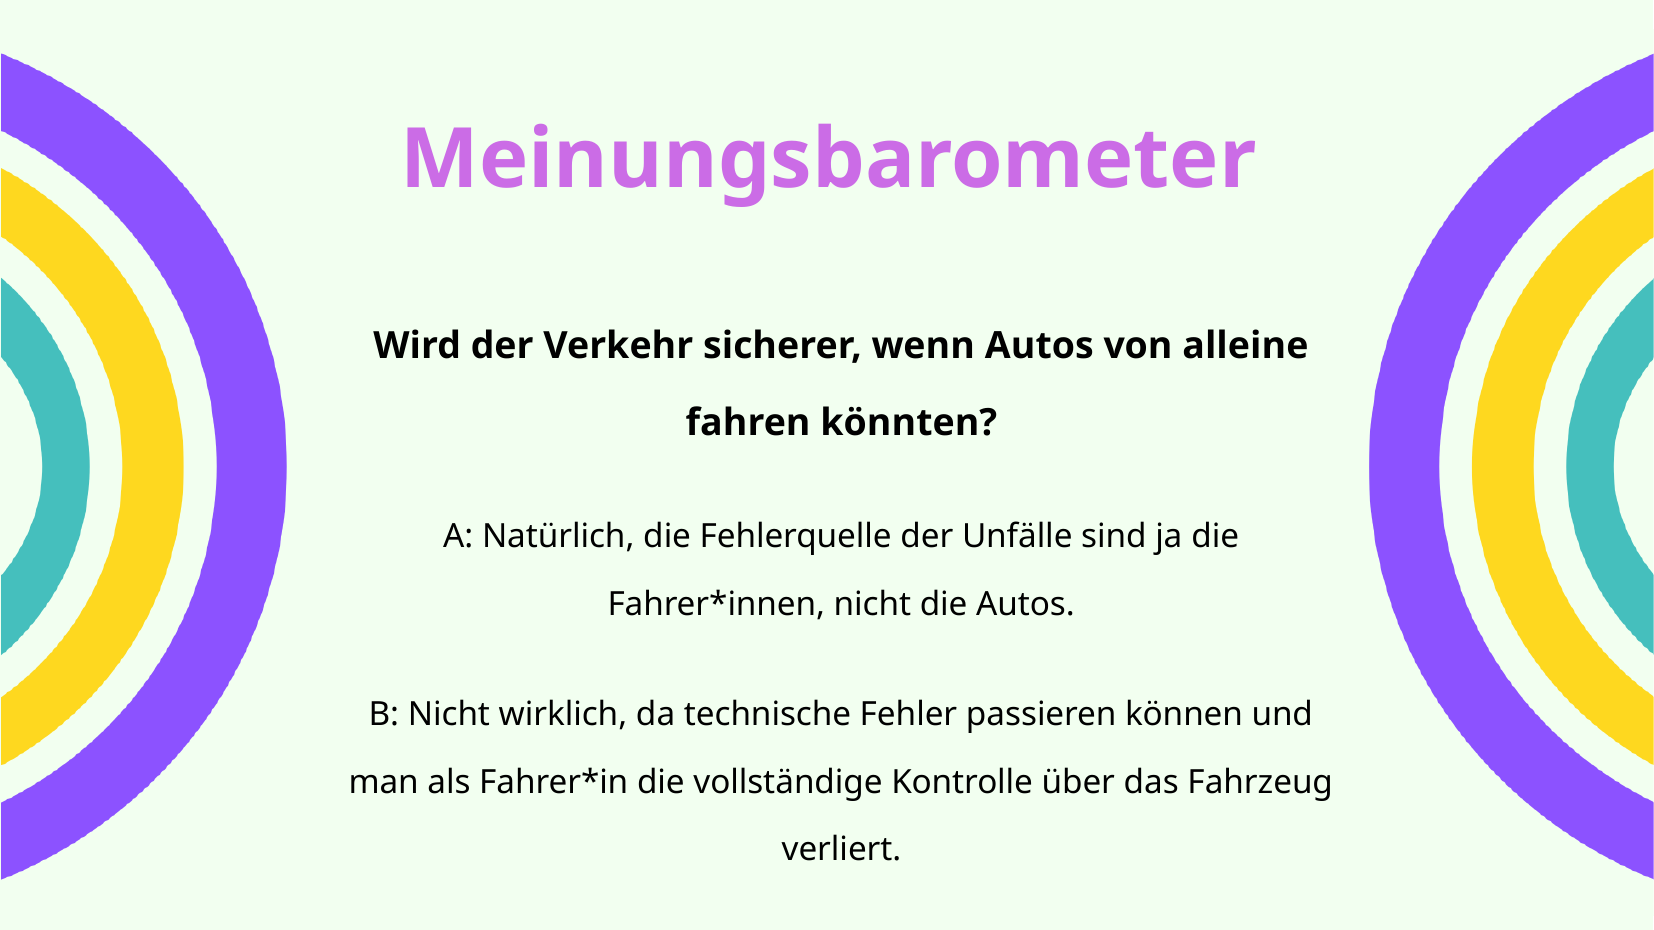

Meinungsbarometer
Wird der Verkehr sicherer, wenn Autos von alleine fahren könnten?
A: Natürlich, die Fehlerquelle der Unfälle sind ja die Fahrer*innen, nicht die Autos.
B: Nicht wirklich, da technische Fehler passieren können und man als Fahrer*in die vollständige Kontrolle über das Fahrzeug verliert.